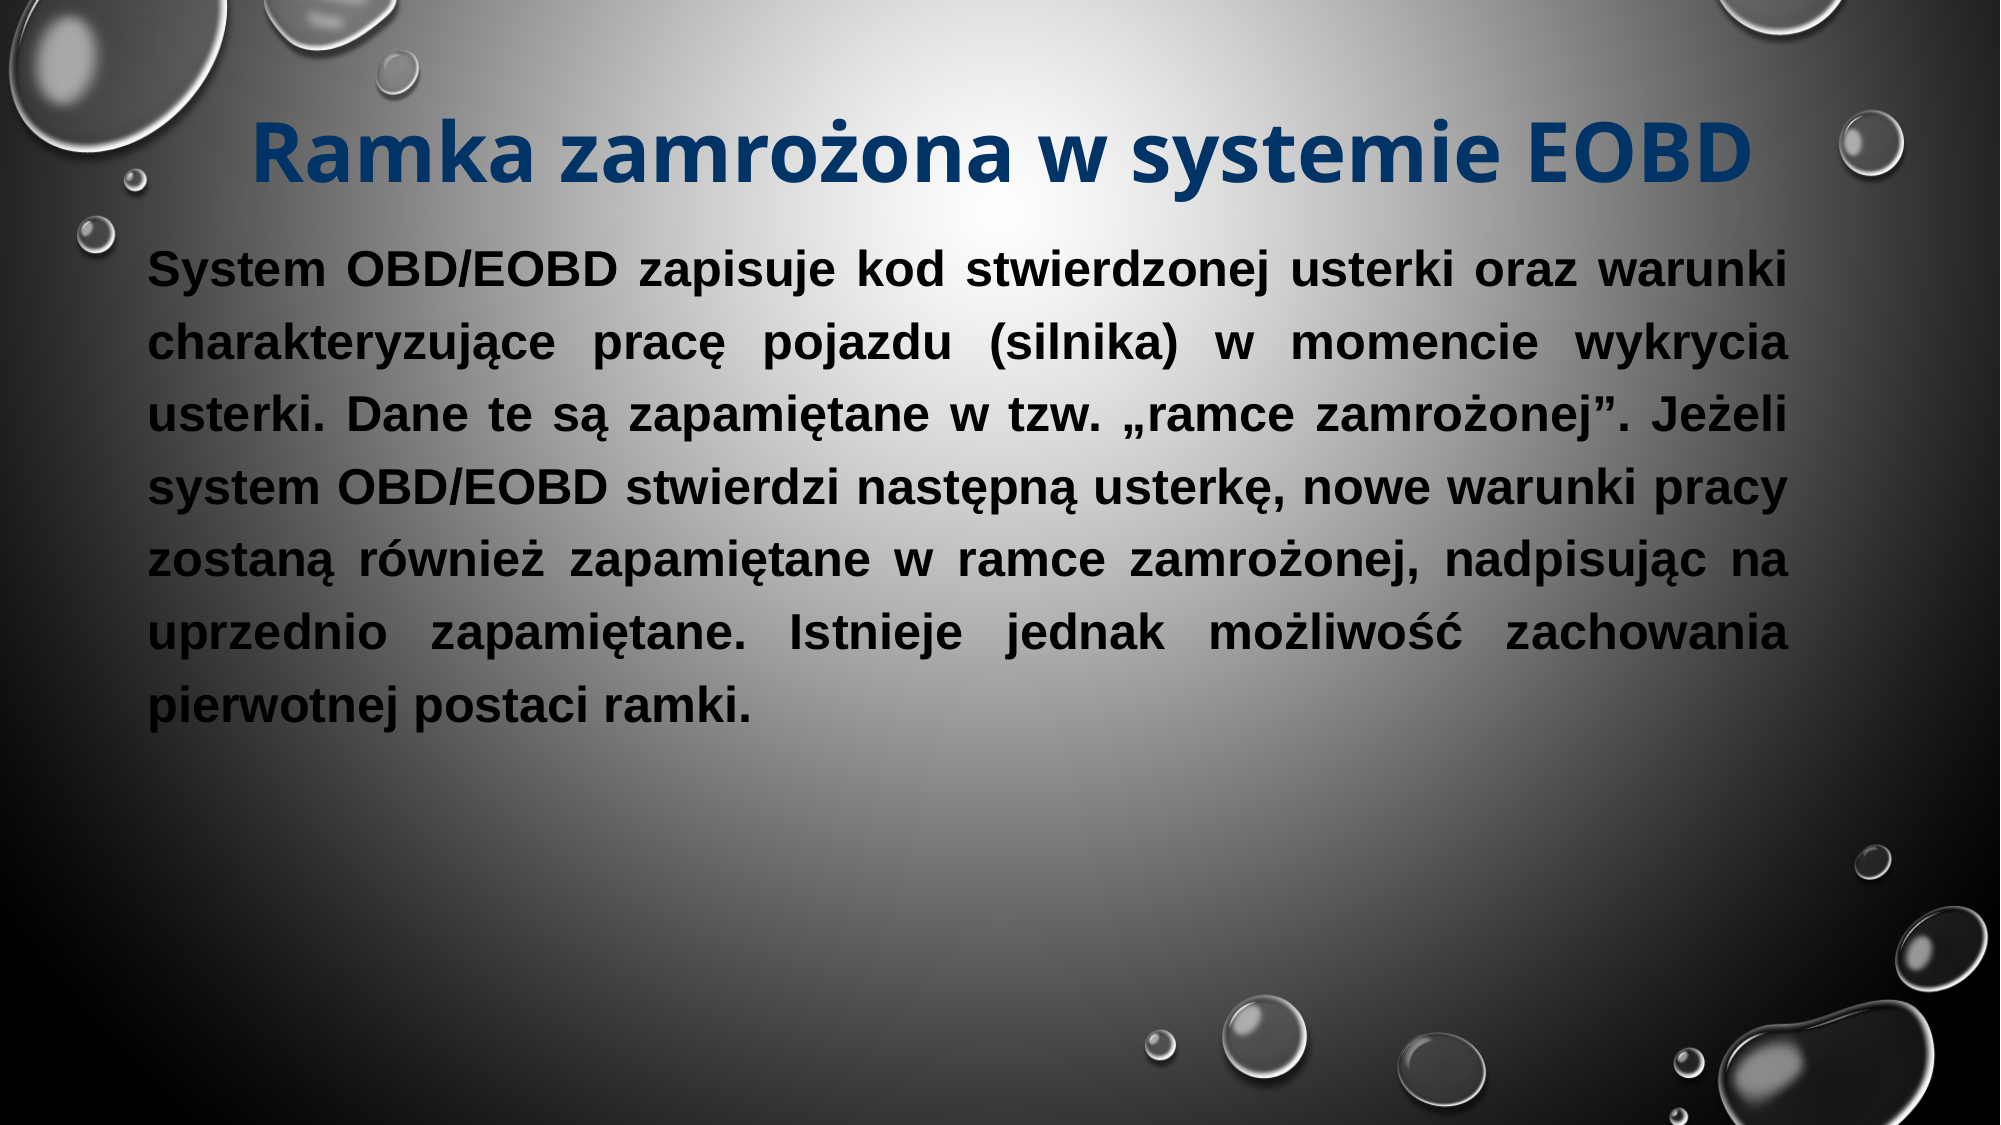

# Ramka zamrożona w systemie EOBD
System OBD/EOBD zapisuje kod stwierdzonej usterki oraz warunki charakteryzujące pracę pojazdu (silnika) w momencie wykrycia usterki. Dane te są zapamiętane w tzw. „ramce zamrożonej”. Jeżeli system OBD/EOBD stwierdzi następną usterkę, nowe warunki pracy zostaną również zapamiętane w ramce zamrożonej, nadpisując na uprzednio zapamiętane. Istnieje jednak możliwość zachowania pierwotnej postaci ramki.